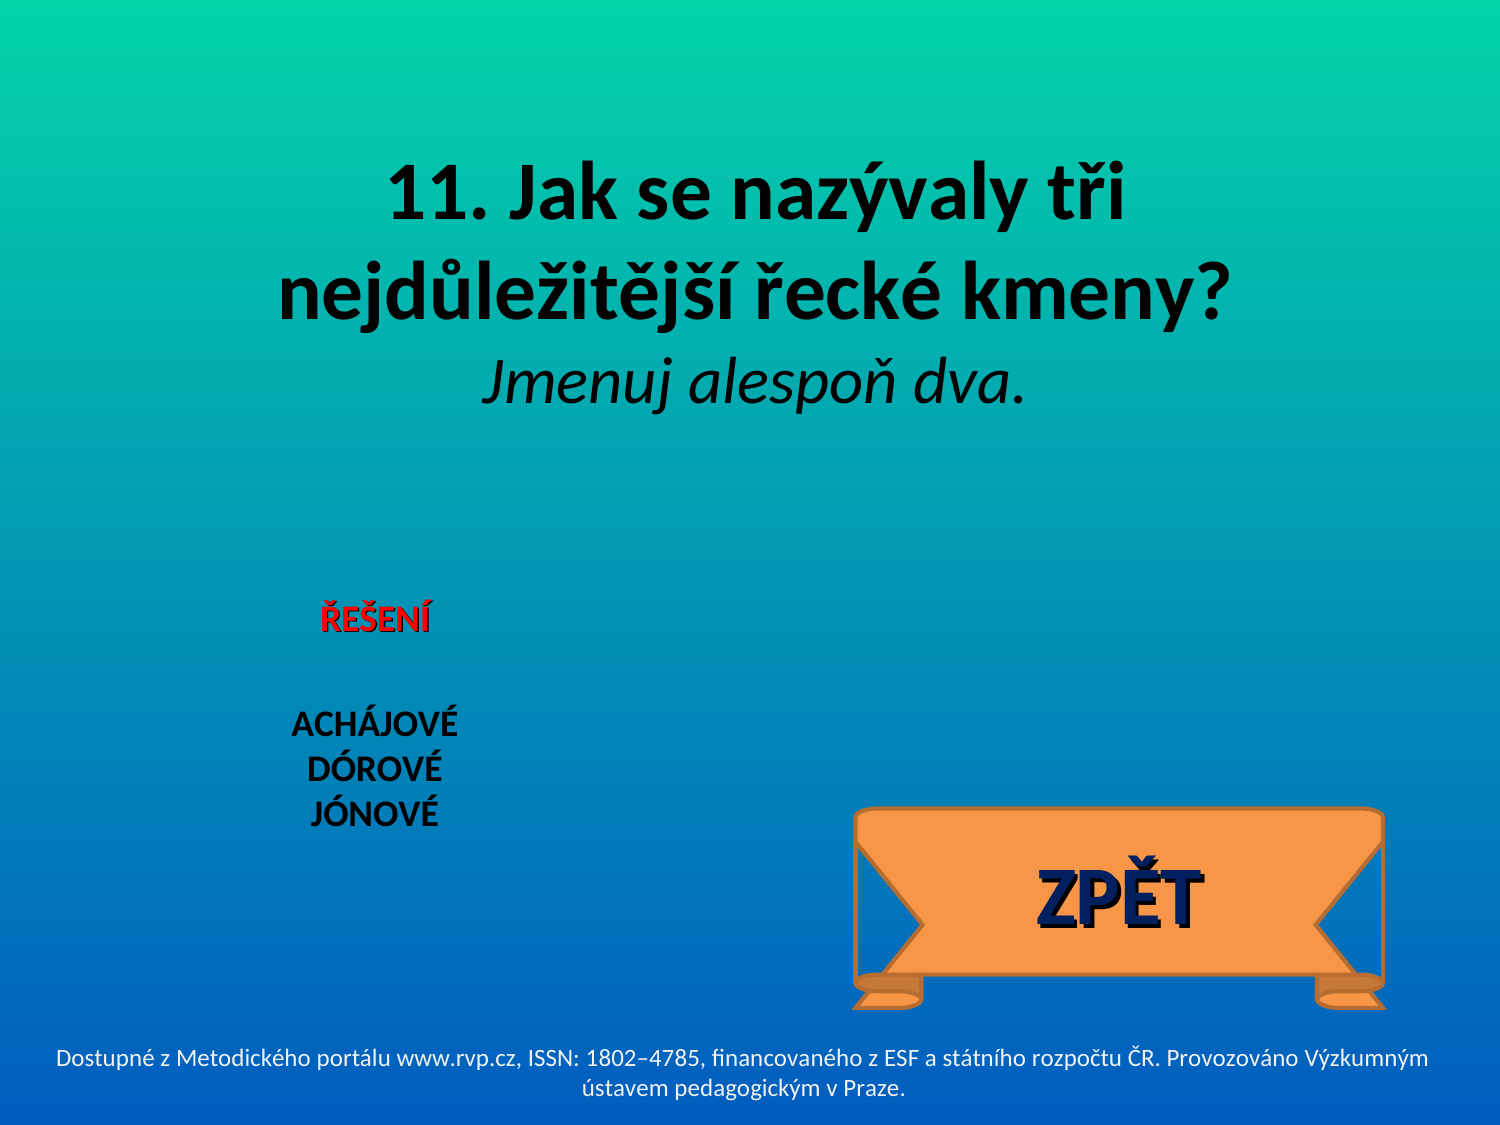

11. Jak se nazývaly tři nejdůležitější řecké kmeny?
Jmenuj alespoň dva.
ŘEŠENÍ
ACHÁJOVÉ
DÓROVÉ
JÓNOVÉ
ZPĚT
Dostupné z Metodického portálu www.rvp.cz, ISSN: 1802–4785, financovaného z ESF a státního rozpočtu ČR. Provozováno Výzkumným ústavem pedagogickým v Praze.